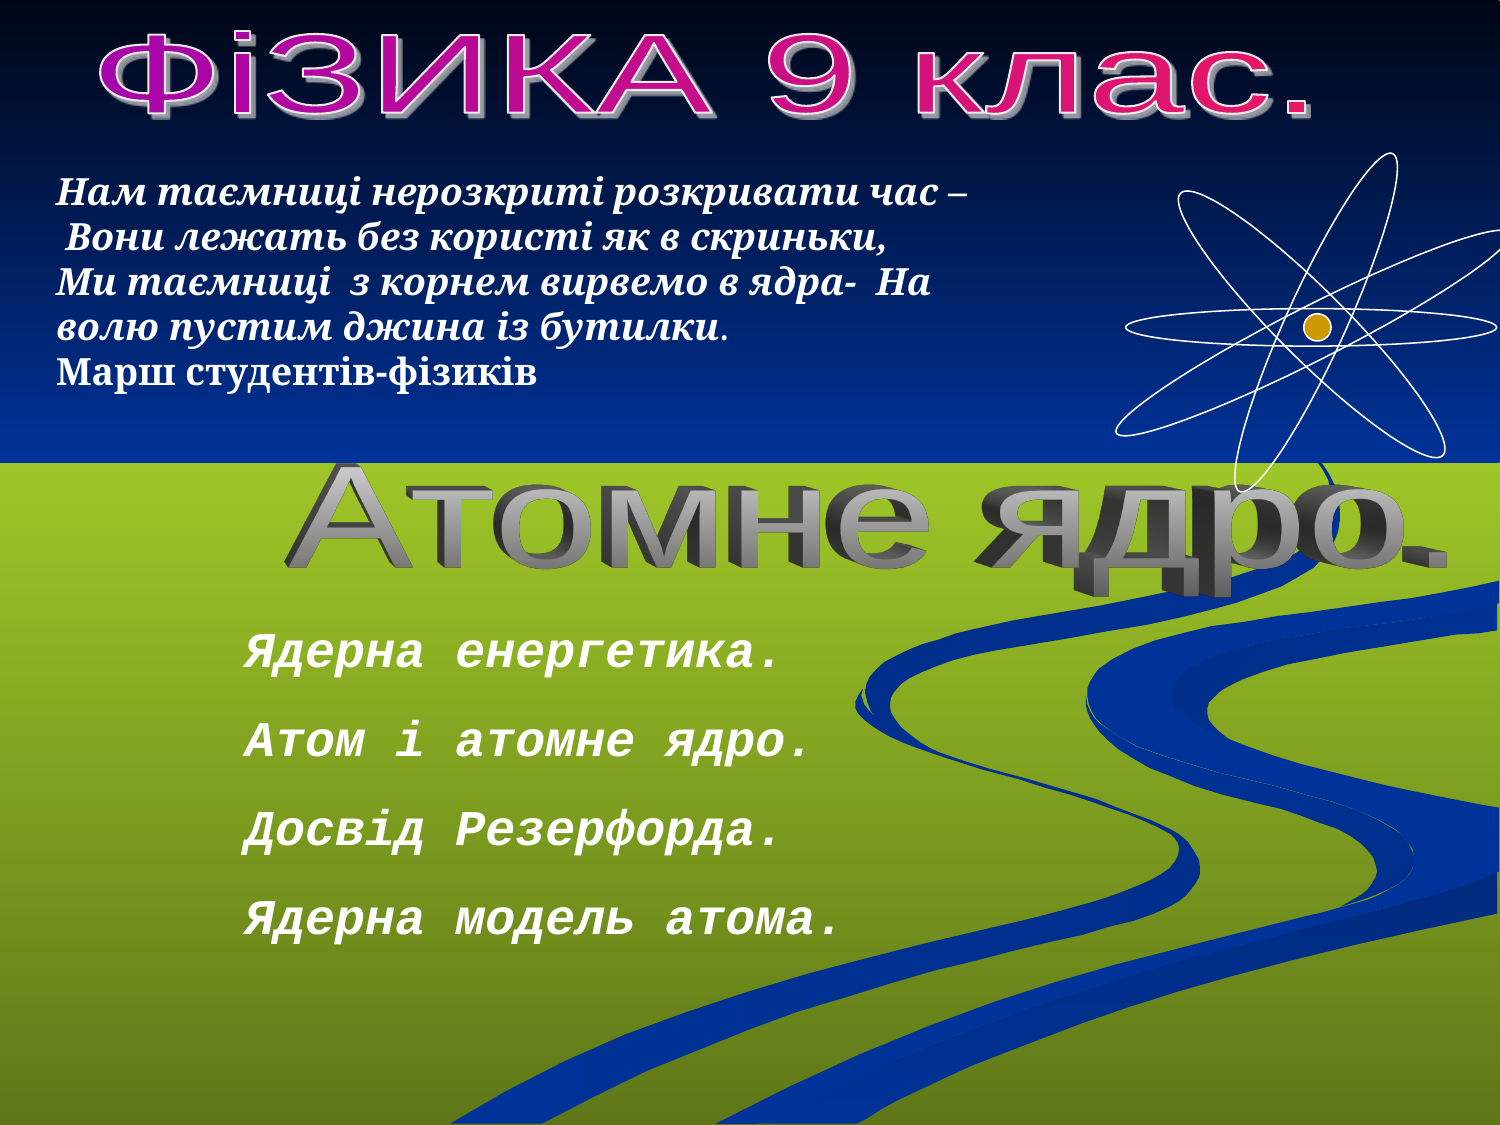

ФіЗИКА 9 клас.
Нам таємниці нерозкриті розкривати час – Вони лежать без користі як в скриньки,
Ми таємниці з корнем вирвемо в ядра- На волю пустим джина із бутилки.
Марш студентів-фізиків
Атомне ядро.
Ядерна енергетика.
Атом і атомне ядро.
Досвід Резерфорда.
Ядерна модель атома.